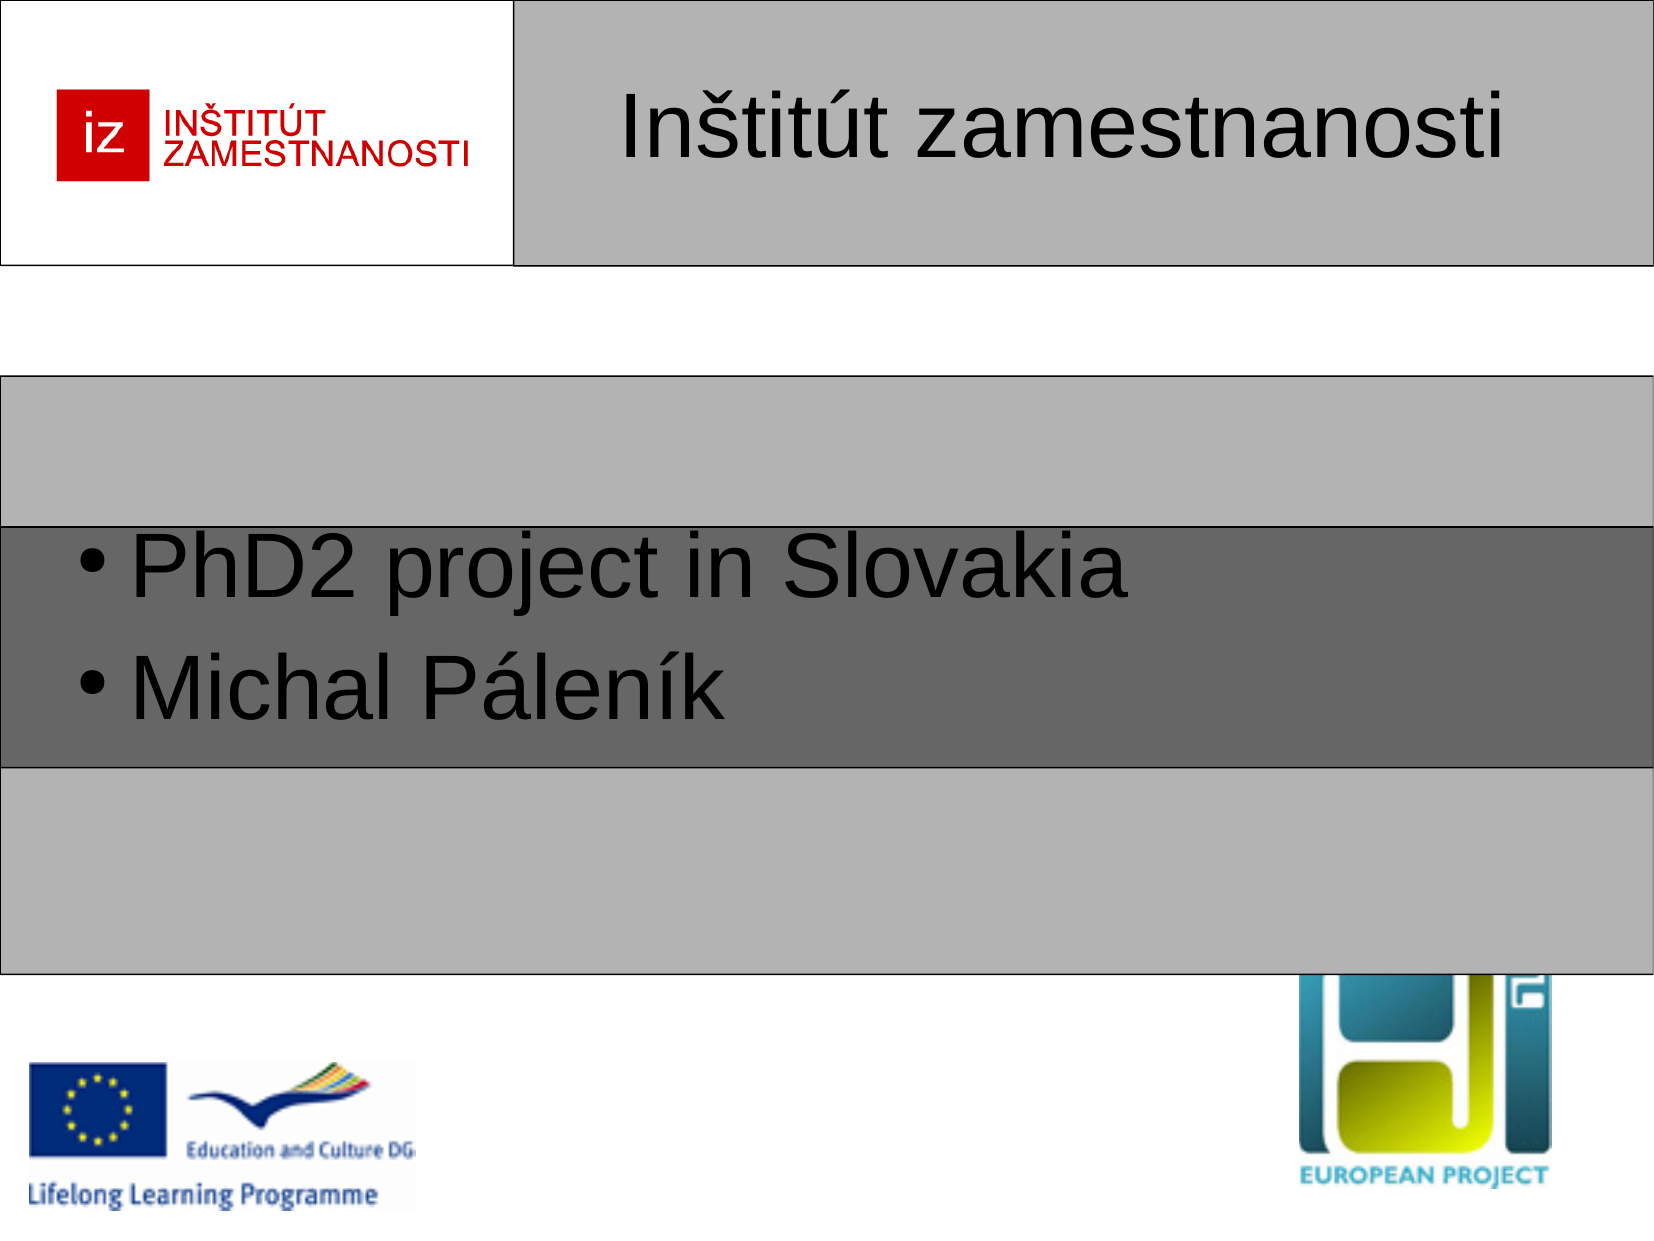

# Inštitút zamestnanosti
PhD2 project in Slovakia
Michal Páleník